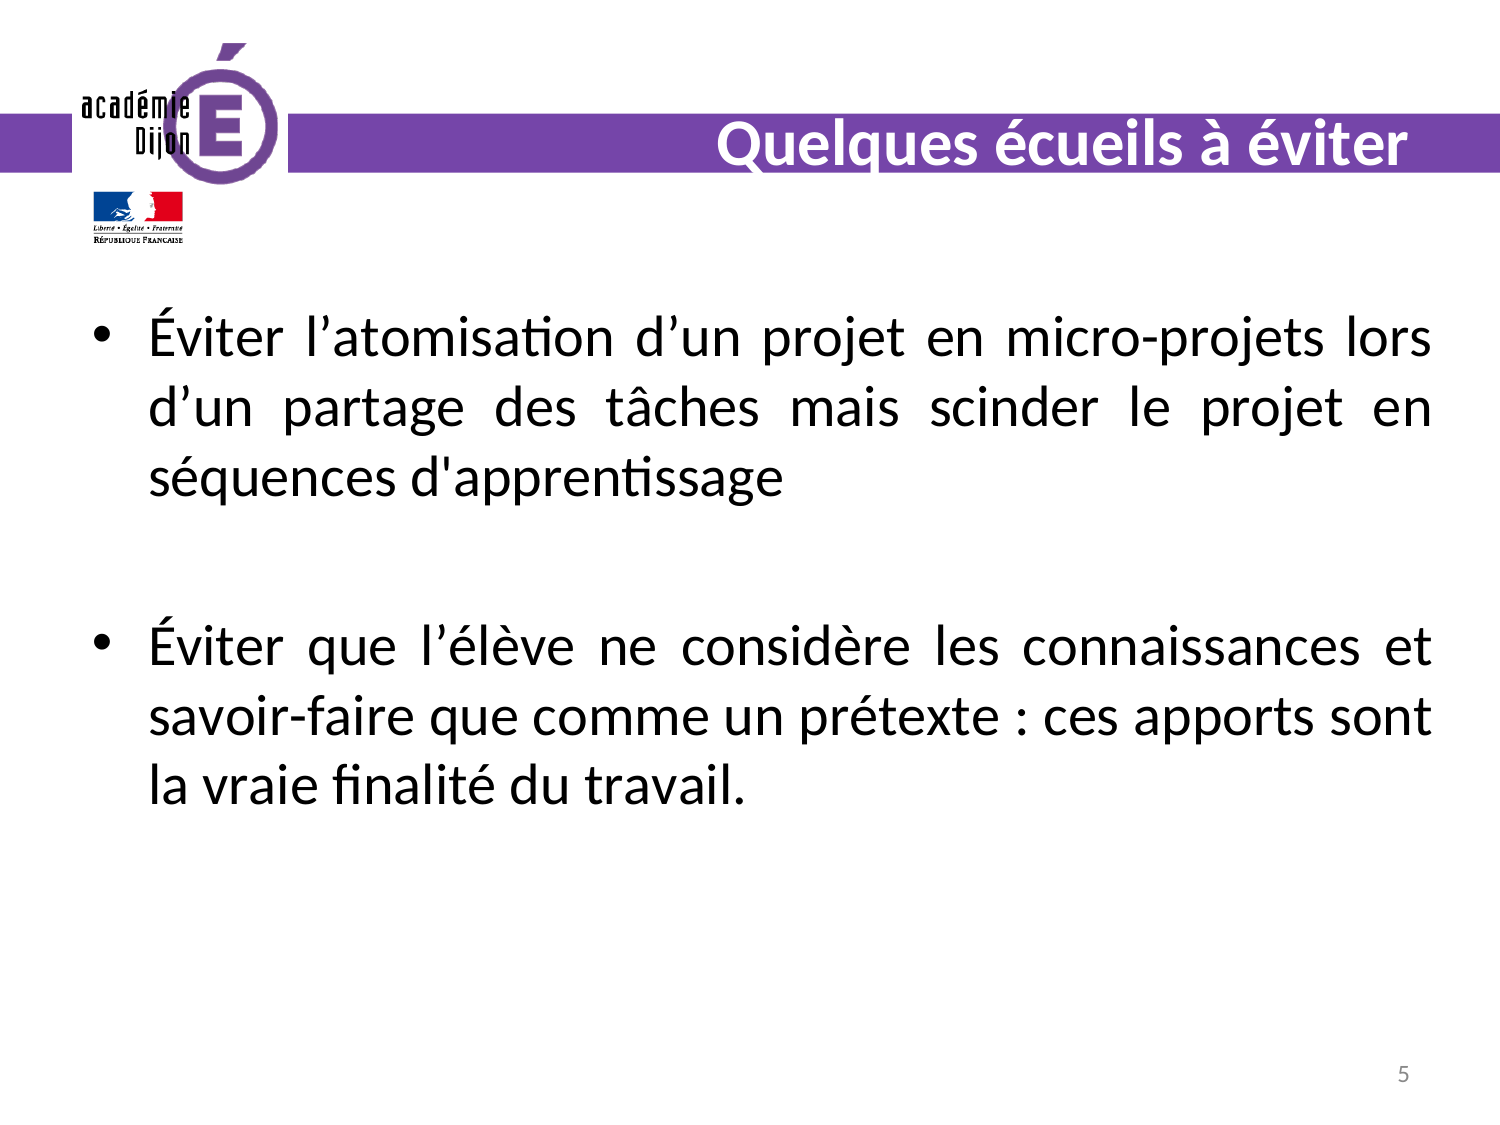

# Quelques écueils à éviter
Éviter l’atomisation d’un projet en micro-projets lors d’un partage des tâches mais scinder le projet en séquences d'apprentissage
Éviter que l’élève ne considère les connaissances et savoir-faire que comme un prétexte : ces apports sont la vraie finalité du travail.